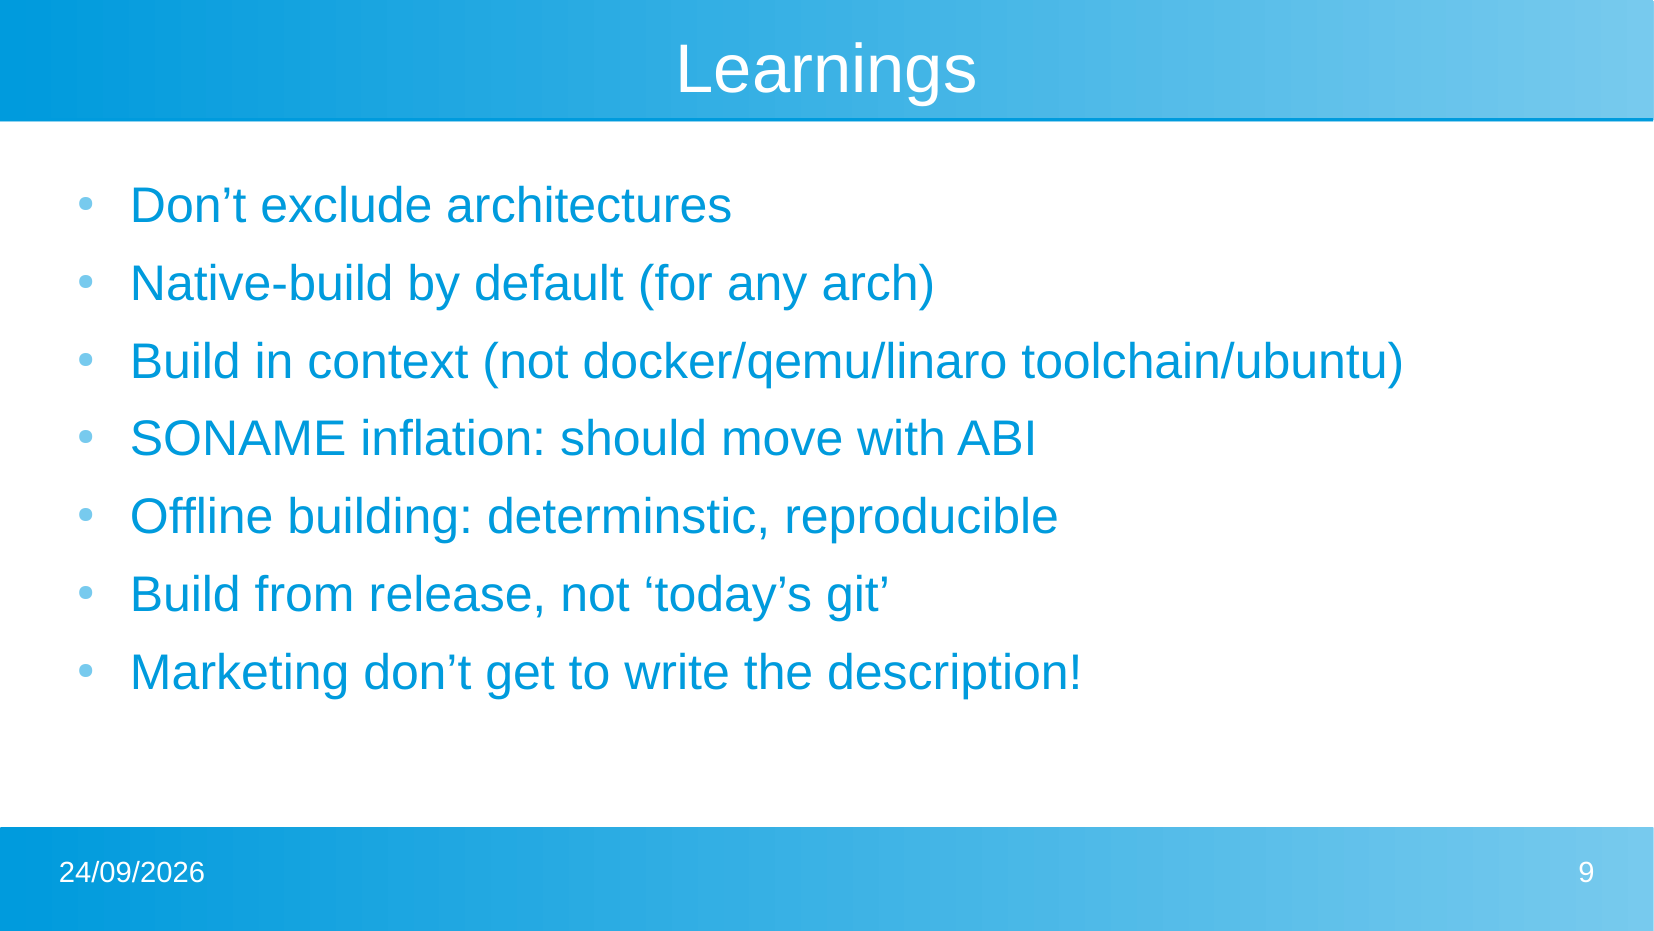

# Learnings
Don’t exclude architectures
Native-build by default (for any arch)
Build in context (not docker/qemu/linaro toolchain/ubuntu)
SONAME inflation: should move with ABI
Offline building: determinstic, reproducible
Build from release, not ‘today’s git’
Marketing don’t get to write the description!
9